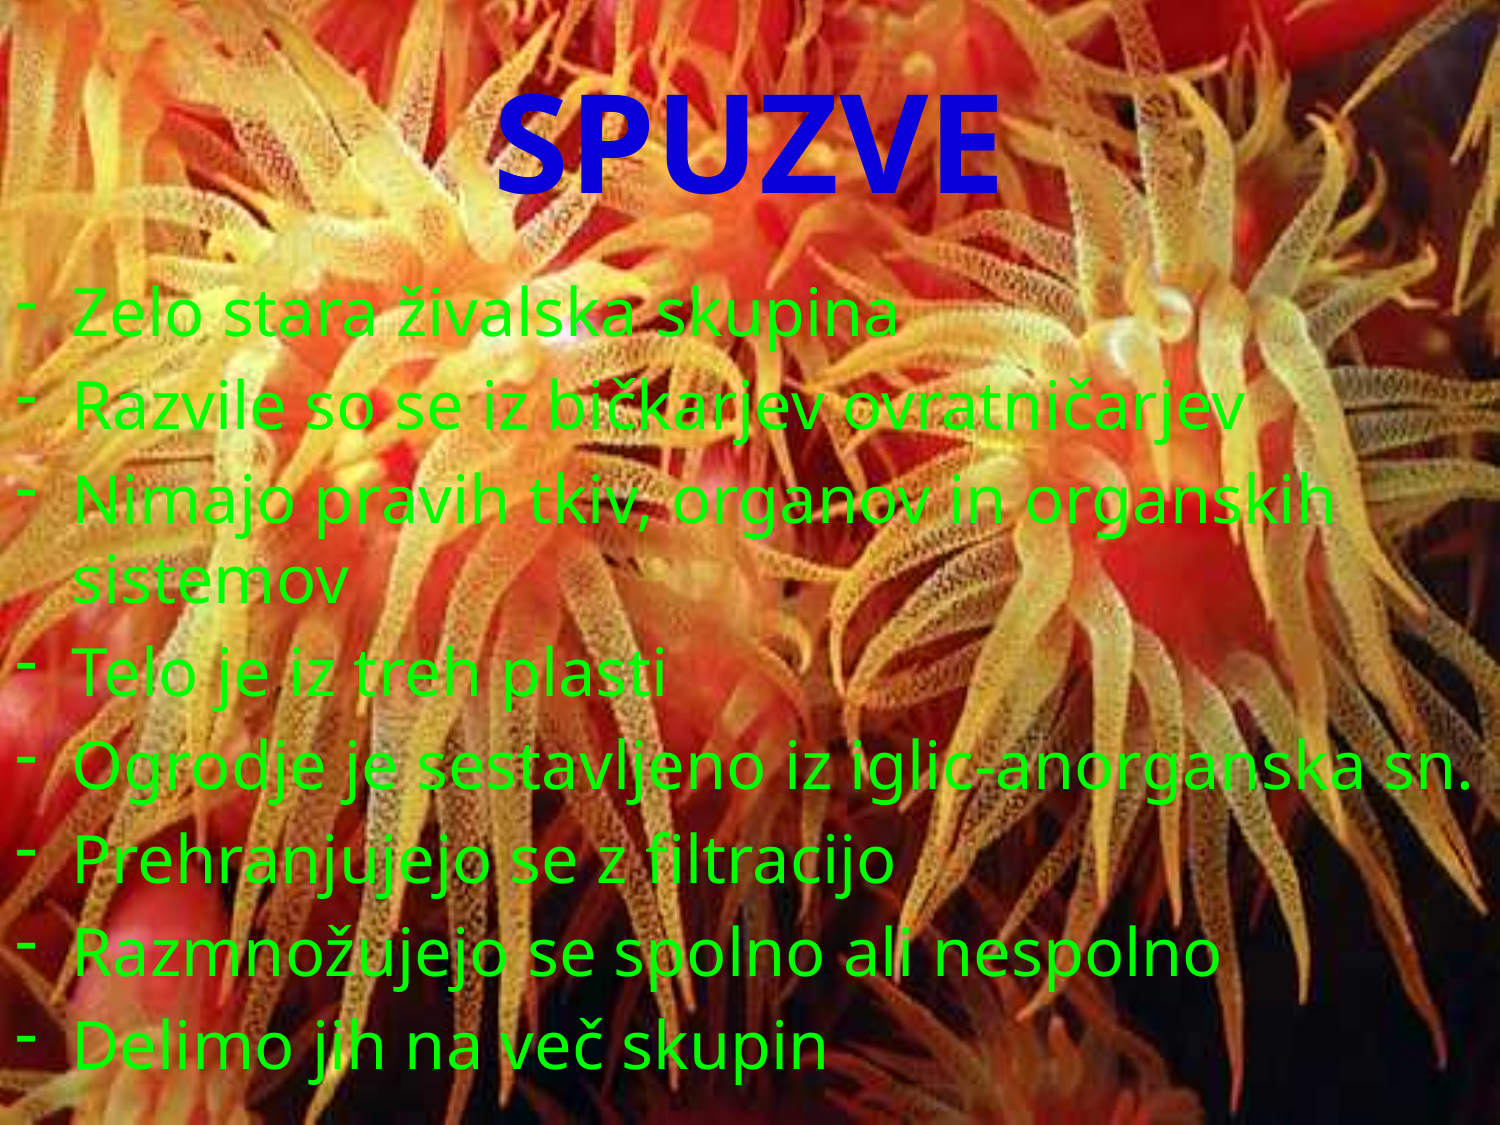

# SPUZVE
Zelo stara živalska skupina
Razvile so se iz bičkarjev ovratničarjev
Nimajo pravih tkiv, organov in organskih sistemov
Telo je iz treh plasti
Ogrodje je sestavljeno iz iglic-anorganska sn.
Prehranjujejo se z filtracijo
Razmnožujejo se spolno ali nespolno
Delimo jih na več skupin